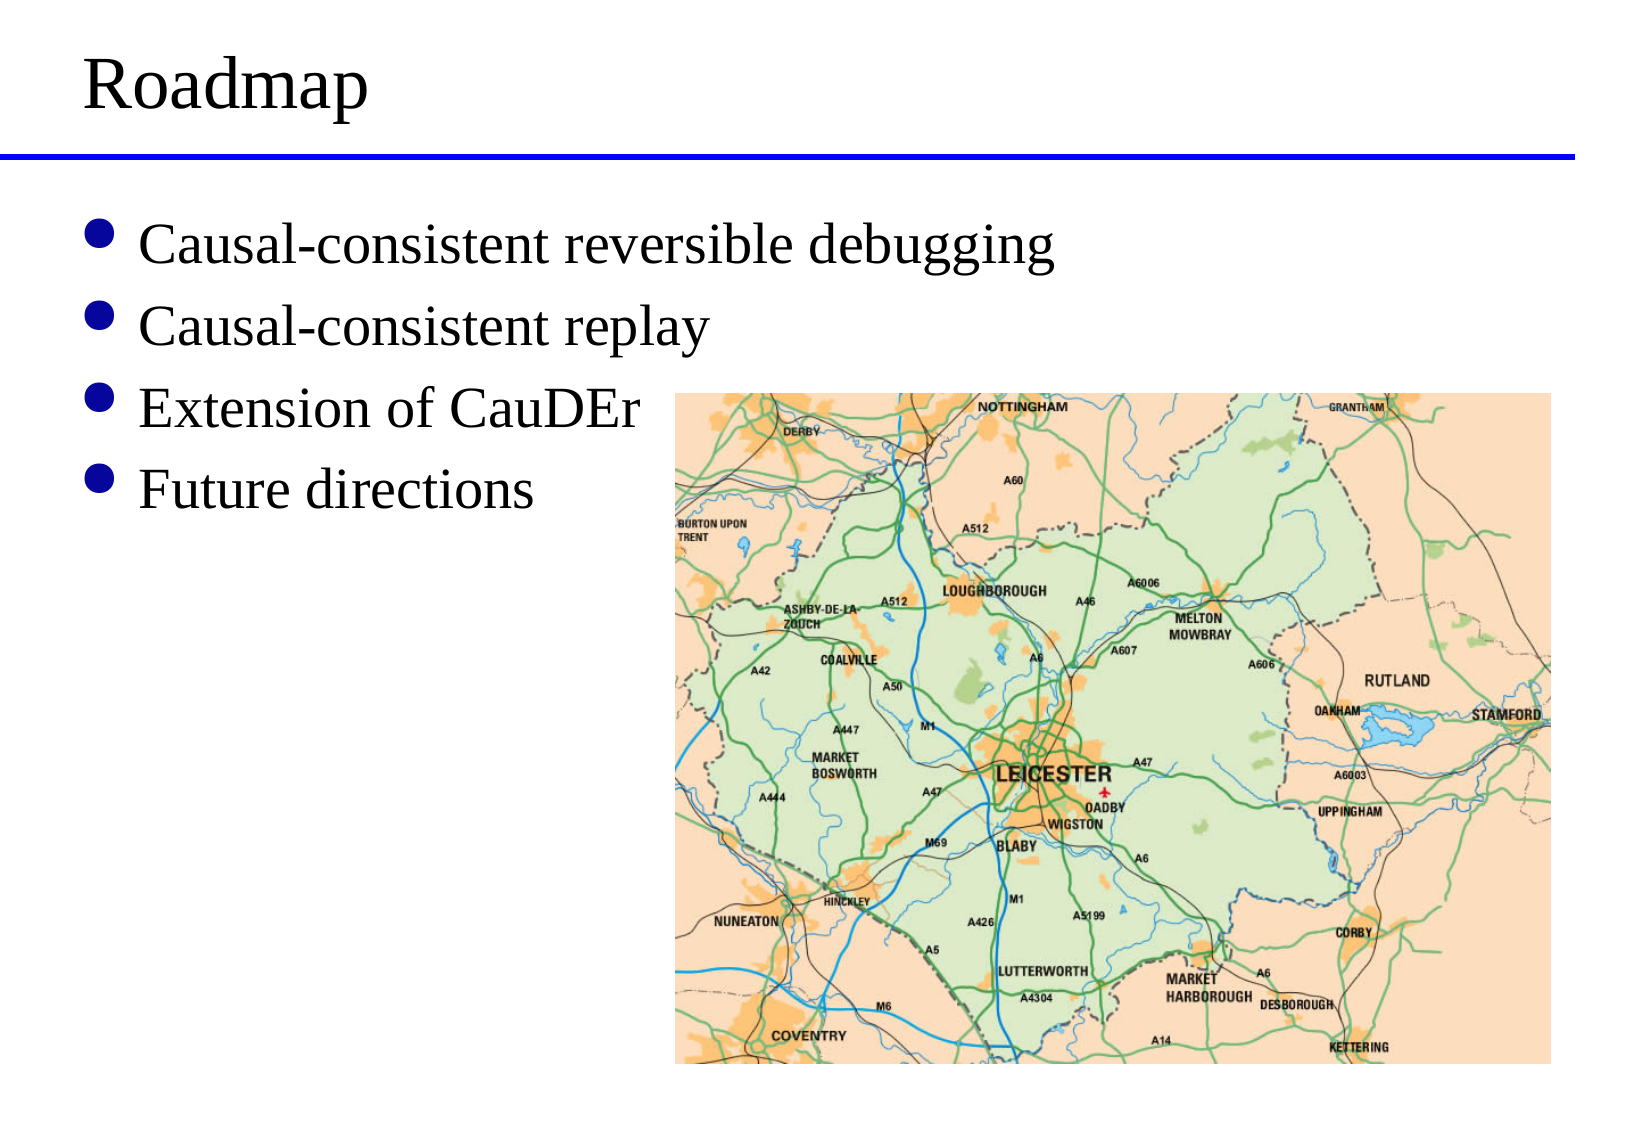

# Roadmap
Causal-consistent reversible debugging
Causal-consistent replay
Extension of CauDEr
Future directions